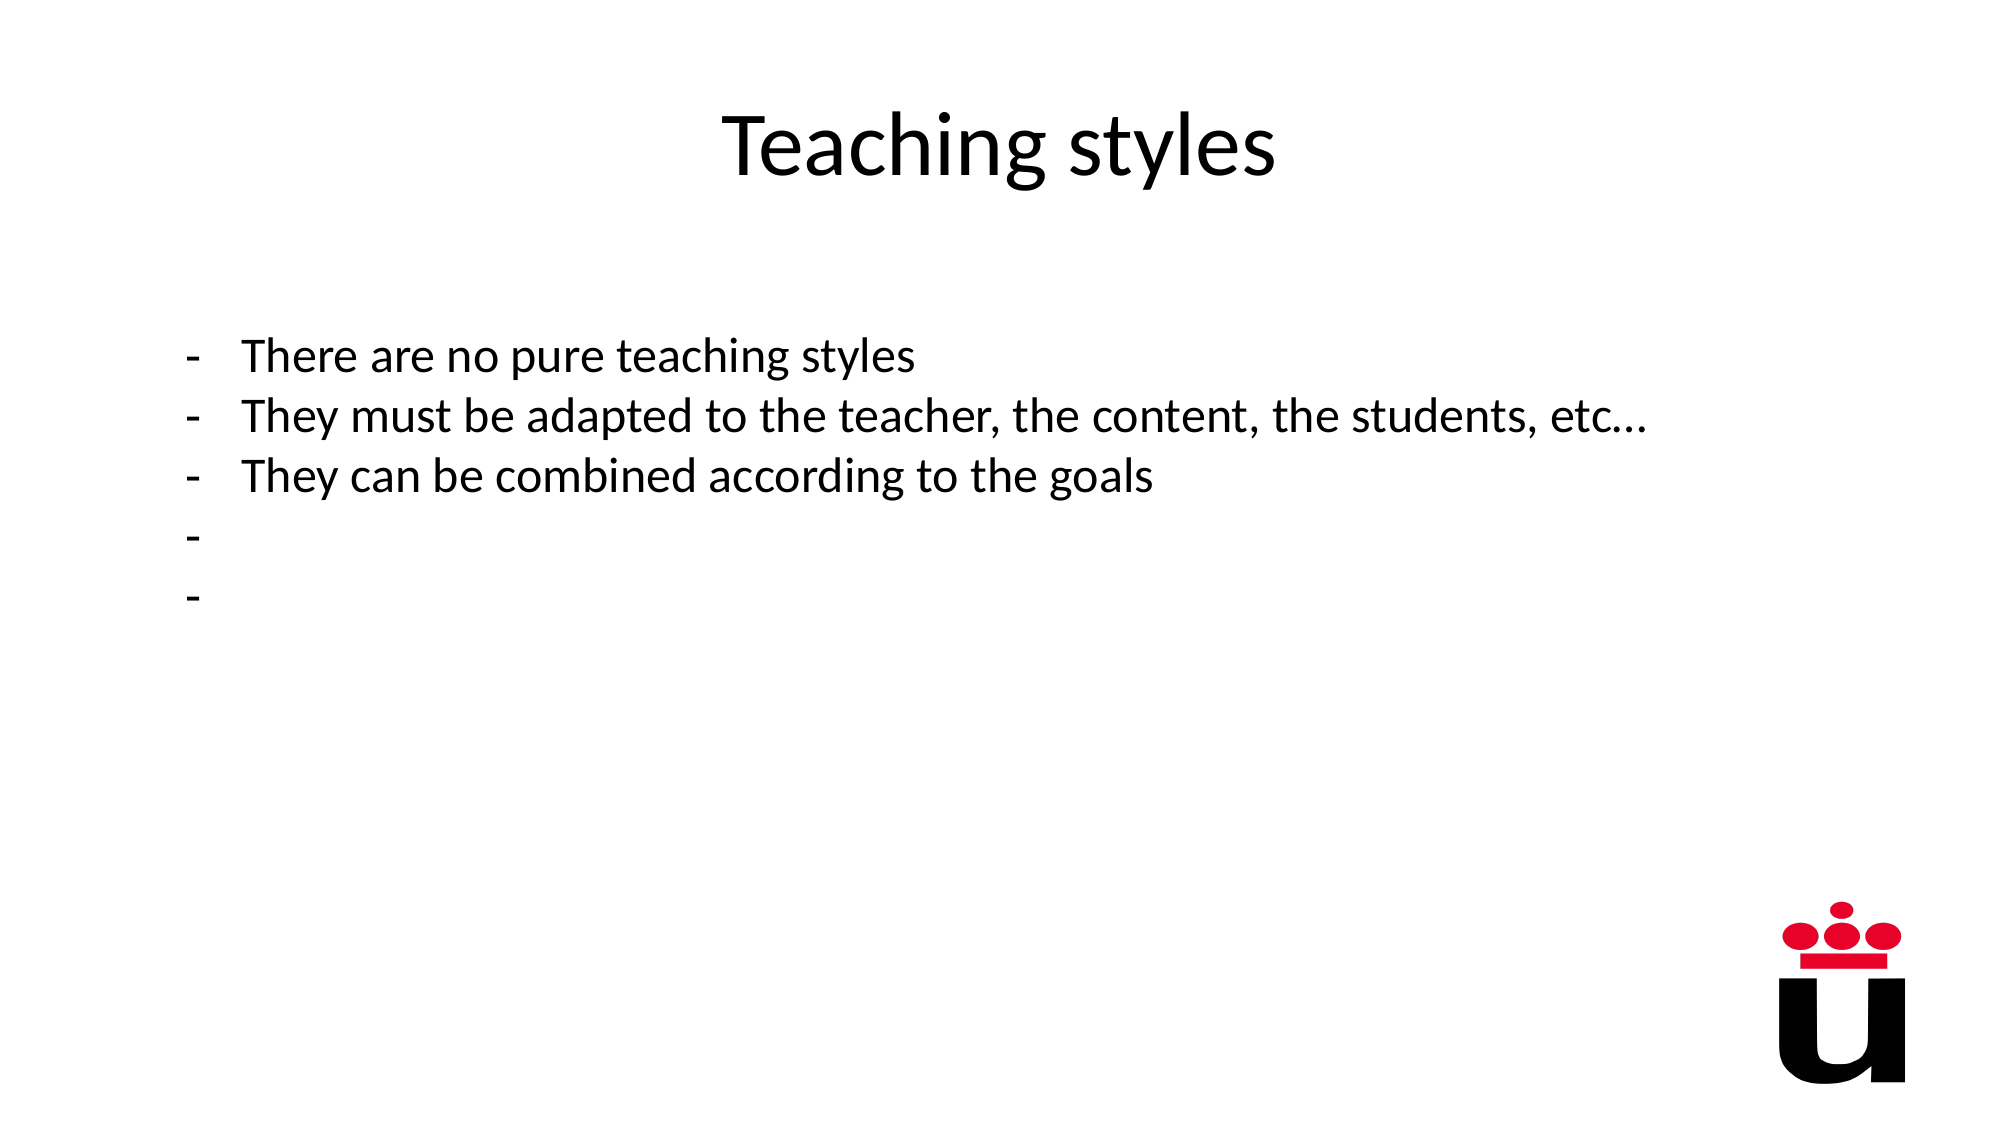

Teaching styles
There are no pure teaching styles
They must be adapted to the teacher, the content, the students, etc…
They can be combined according to the goals